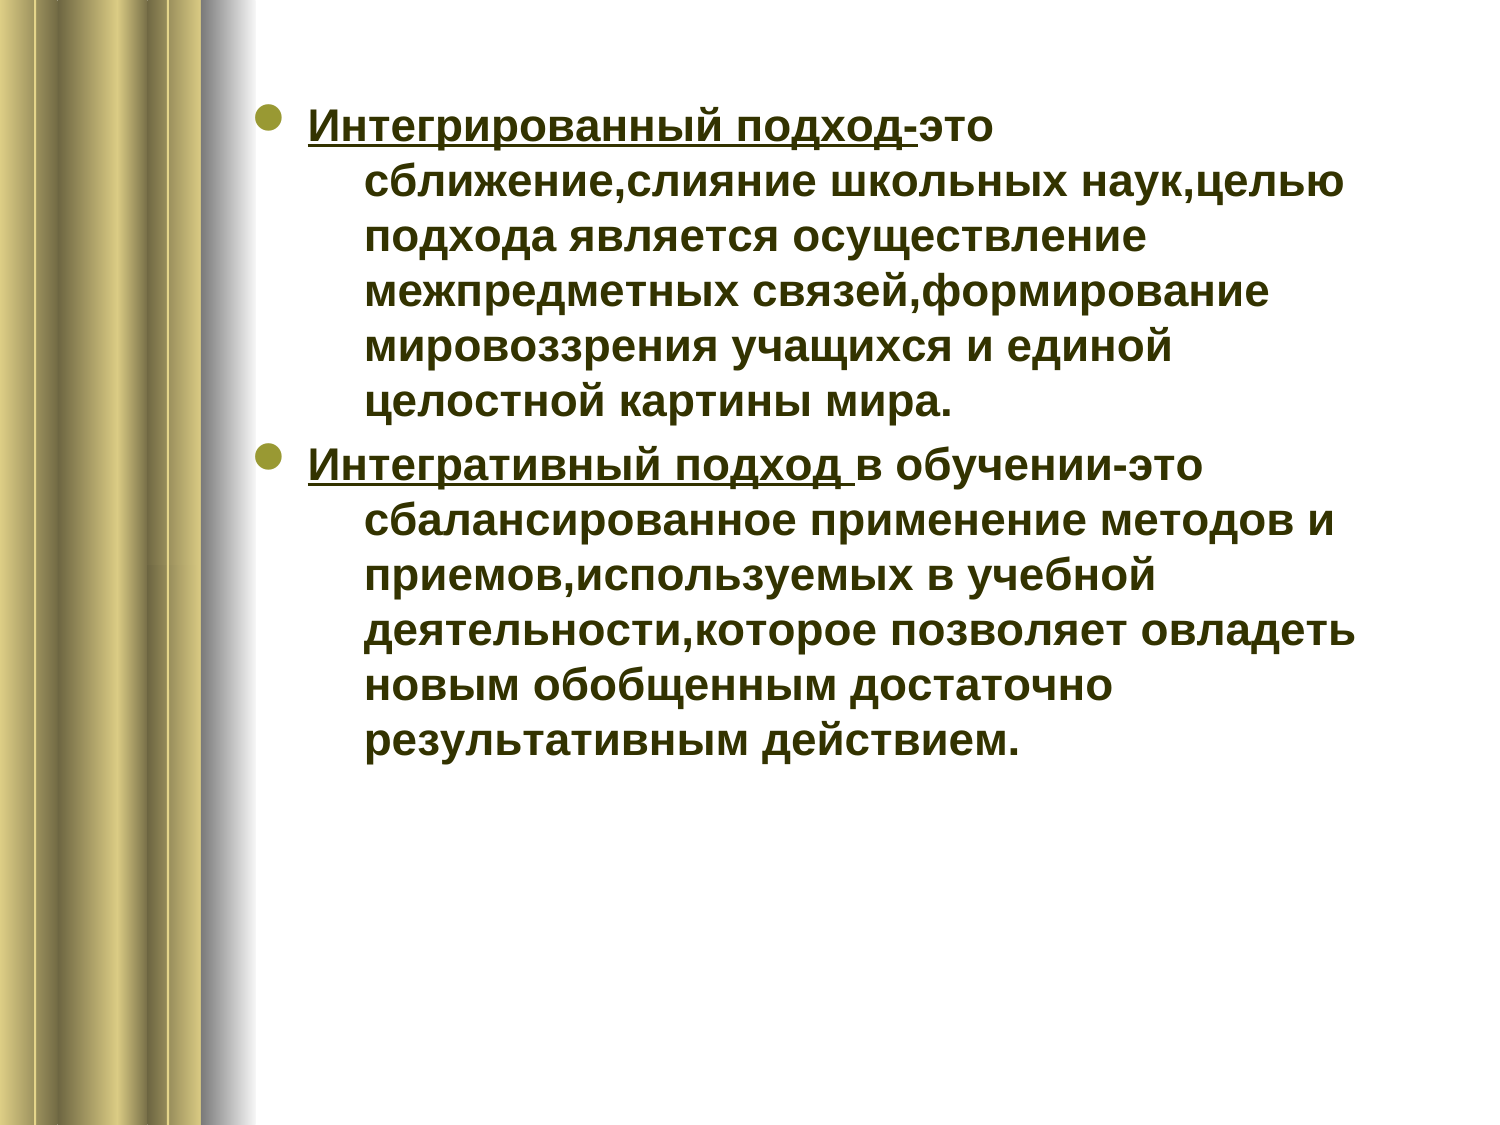

# Интегрированный подход-это сближение,слияние школьных наук,целью подхода является осуществление межпредметных связей,формирование мировоззрения учащихся и единой целостной картины мира.
Интегративный подход в обучении-это сбалансированное применение методов и приемов,используемых в учебной деятельности,которое позволяет овладеть новым обобщенным достаточно результативным действием.